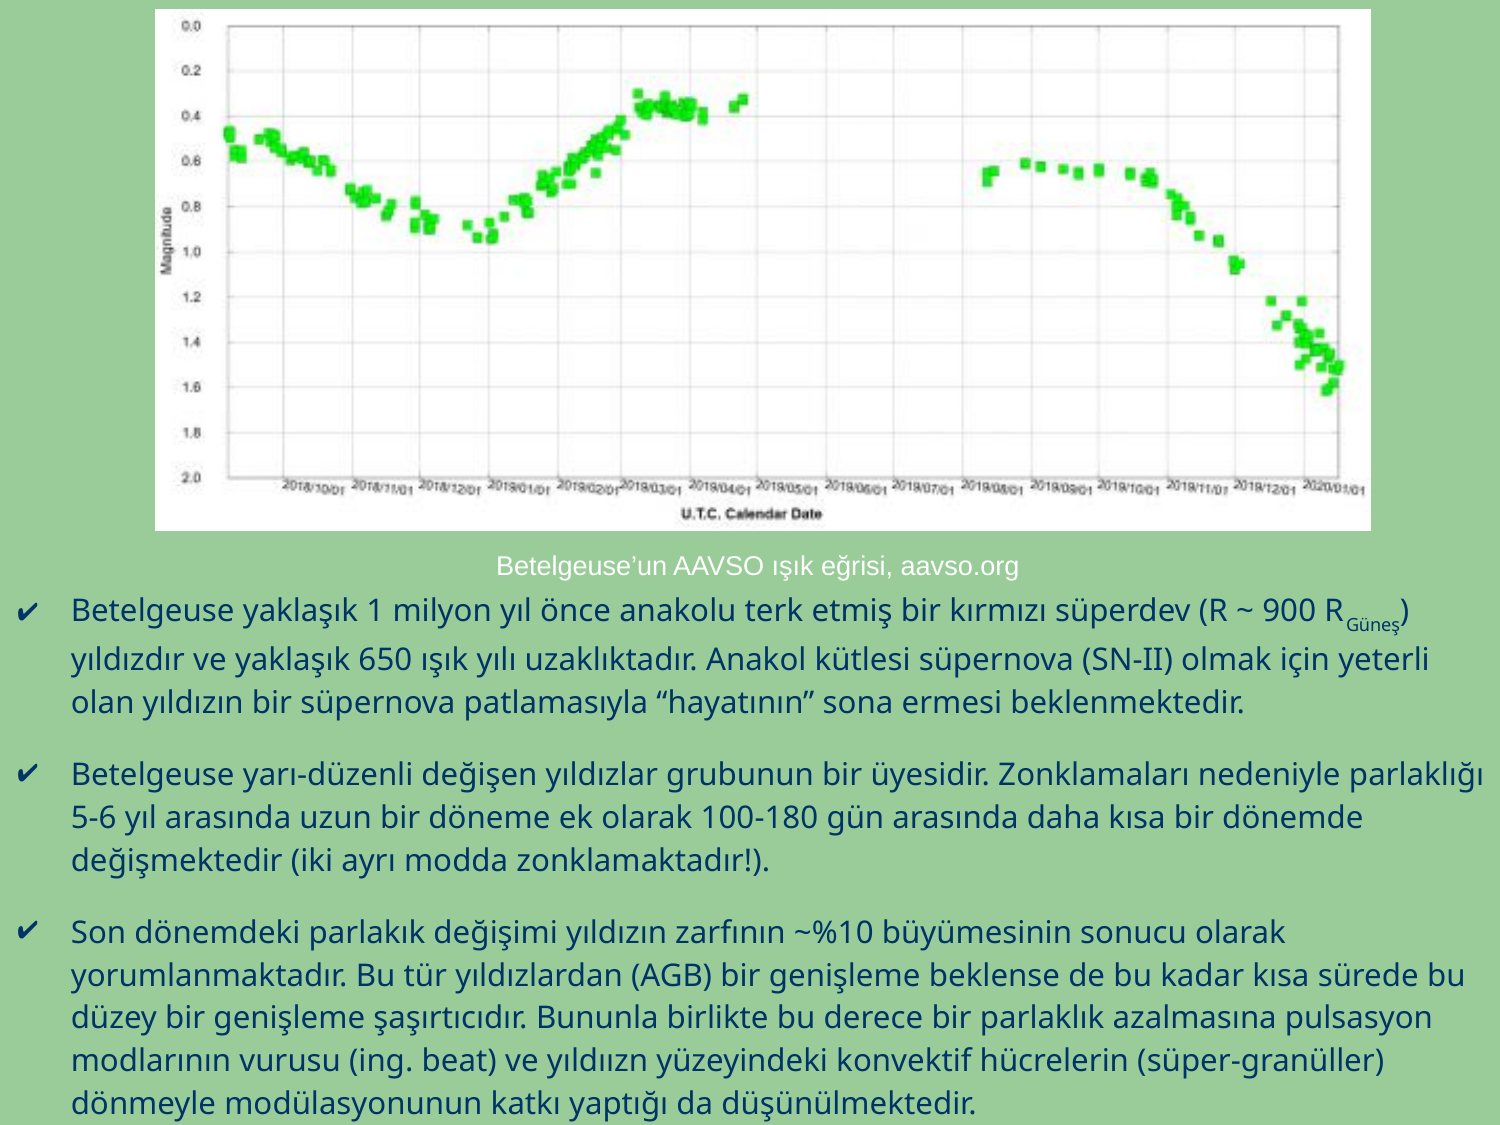

Betelgeuse’un AAVSO ışık eğrisi, aavso.org
# Betelgeuse yaklaşık 1 milyon yıl önce anakolu terk etmiş bir kırmızı süperdev (R ~ 900 RGüneş) yıldızdır ve yaklaşık 650 ışık yılı uzaklıktadır. Anakol kütlesi süpernova (SN-II) olmak için yeterli olan yıldızın bir süpernova patlamasıyla “hayatının” sona ermesi beklenmektedir.
Betelgeuse yarı-düzenli değişen yıldızlar grubunun bir üyesidir. Zonklamaları nedeniyle parlaklığı 5-6 yıl arasında uzun bir döneme ek olarak 100-180 gün arasında daha kısa bir dönemde değişmektedir (iki ayrı modda zonklamaktadır!).
Son dönemdeki parlakık değişimi yıldızın zarfının ~%10 büyümesinin sonucu olarak yorumlanmaktadır. Bu tür yıldızlardan (AGB) bir genişleme beklense de bu kadar kısa sürede bu düzey bir genişleme şaşırtıcıdır. Bununla birlikte bu derece bir parlaklık azalmasına pulsasyon modlarının vurusu (ing. beat) ve yıldıızn yüzeyindeki konvektif hücrelerin (süper-granüller) dönmeyle modülasyonunun katkı yaptığı da düşünülmektedir.